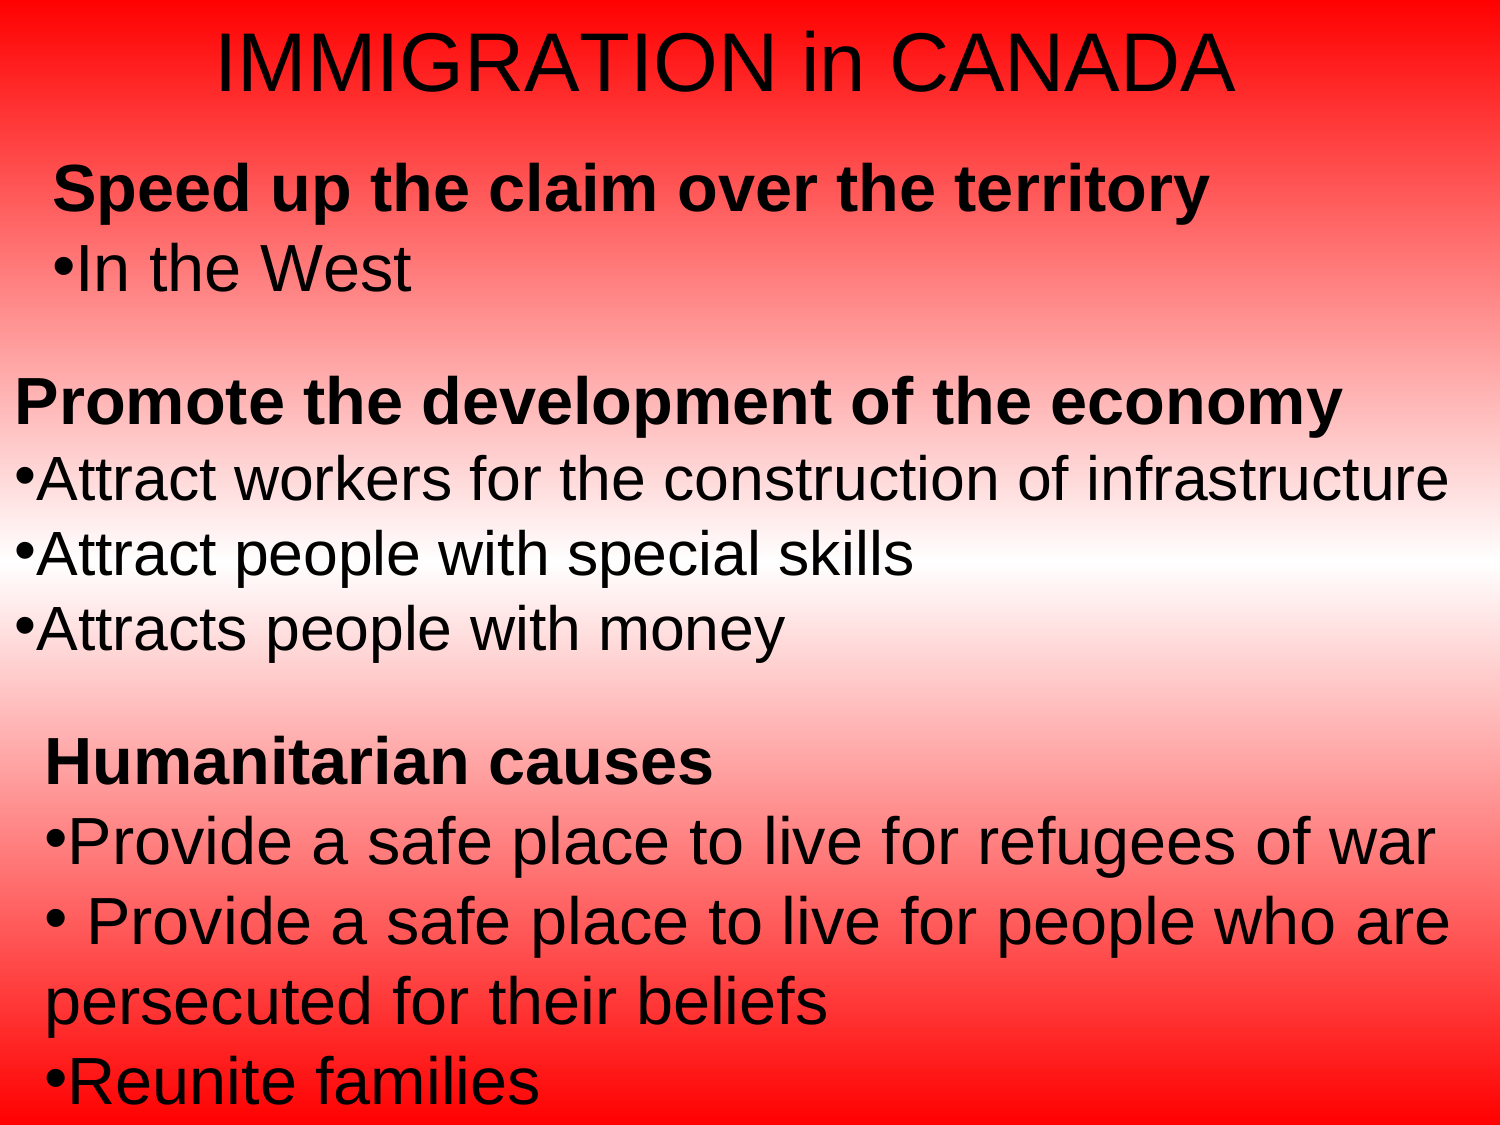

IMMIGRATION in CANADA
Speed up the claim over the territory
In the West
Promote the development of the economy
Attract workers for the construction of infrastructure
Attract people with special skills
Attracts people with money
Humanitarian causes
Provide a safe place to live for refugees of war
 Provide a safe place to live for people who are persecuted for their beliefs
Reunite families